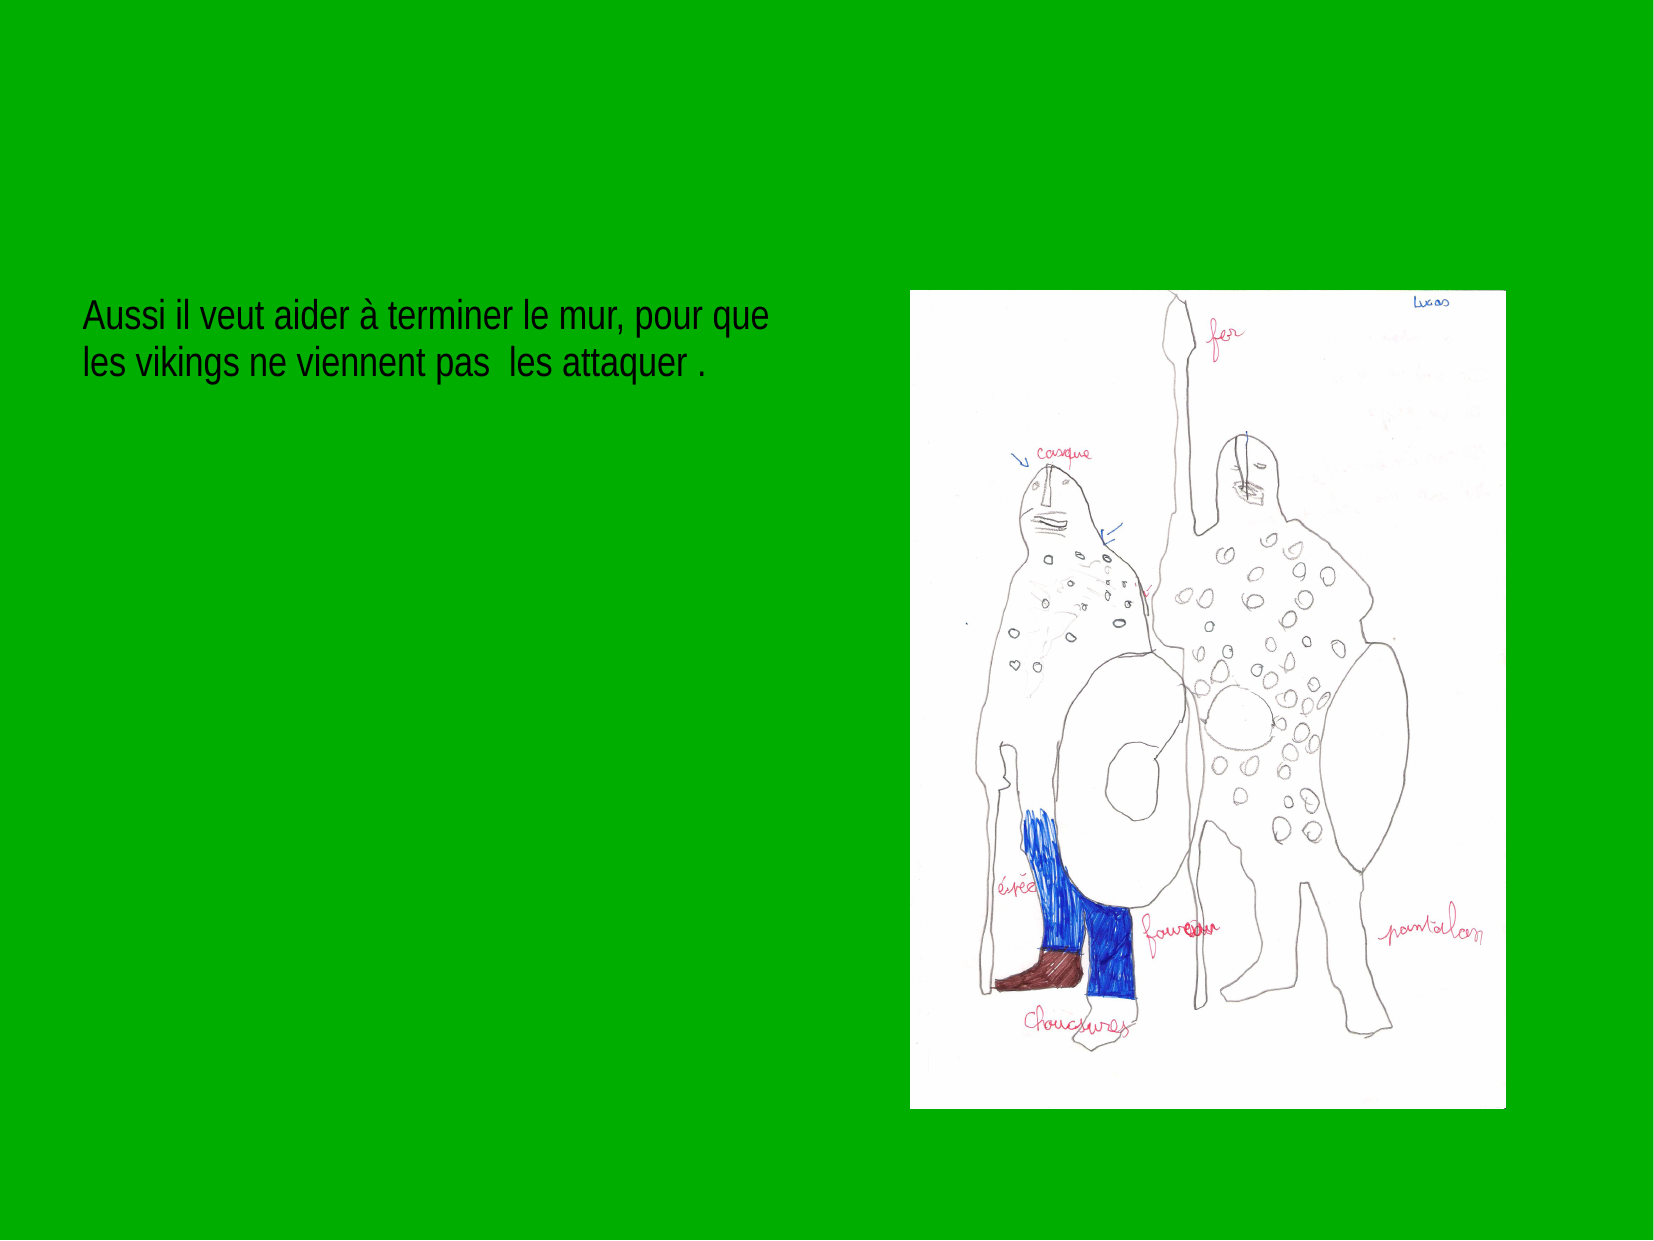

#
Aussi il veut aider à terminer le mur, pour que les vikings ne viennent pas les attaquer .